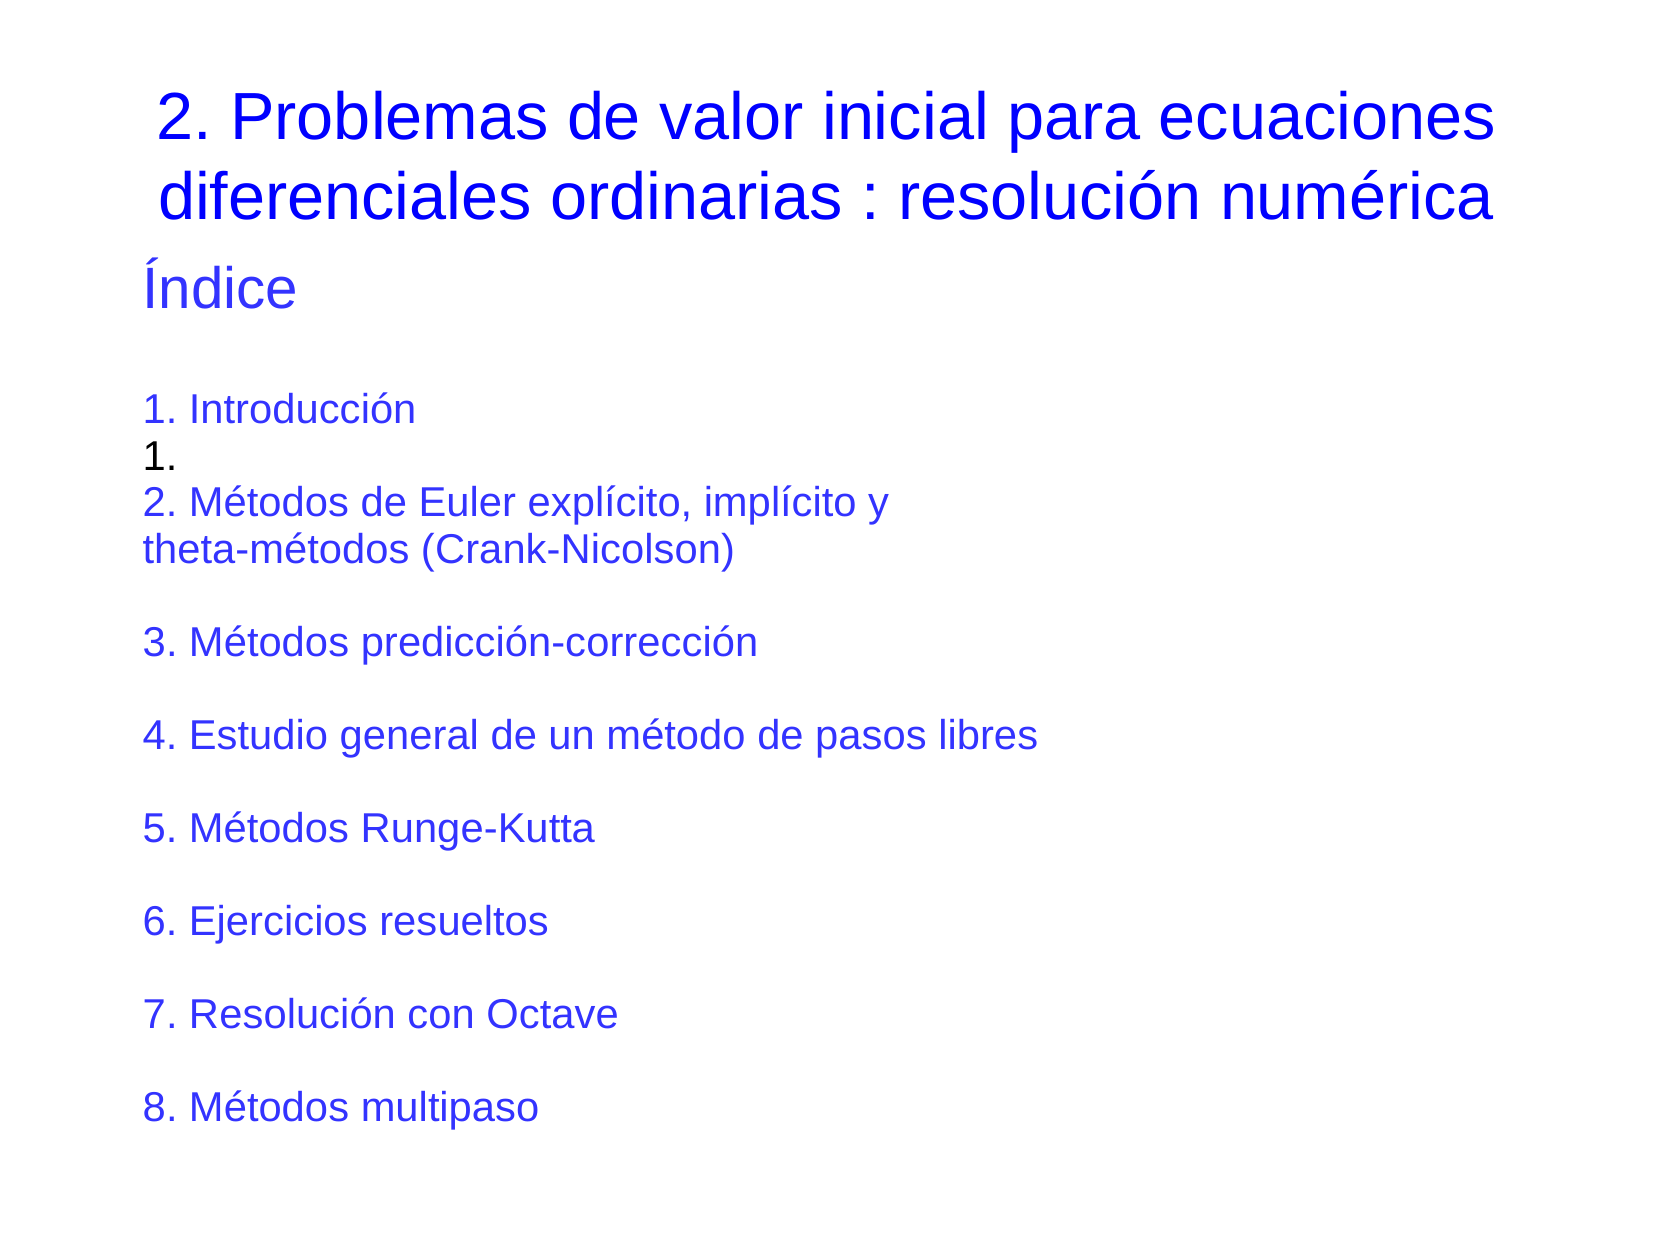

# 2. Problemas de valor inicial para ecuaciones diferenciales ordinarias : resolución numérica
Índice
1. Introducción
2. Métodos de Euler explícito, implícito y
theta-métodos (Crank-Nicolson)
3. Métodos predicción-corrección
4. Estudio general de un método de pasos libres
5. Métodos Runge-Kutta
6. Ejercicios resueltos
7. Resolución con Octave
8. Métodos multipaso